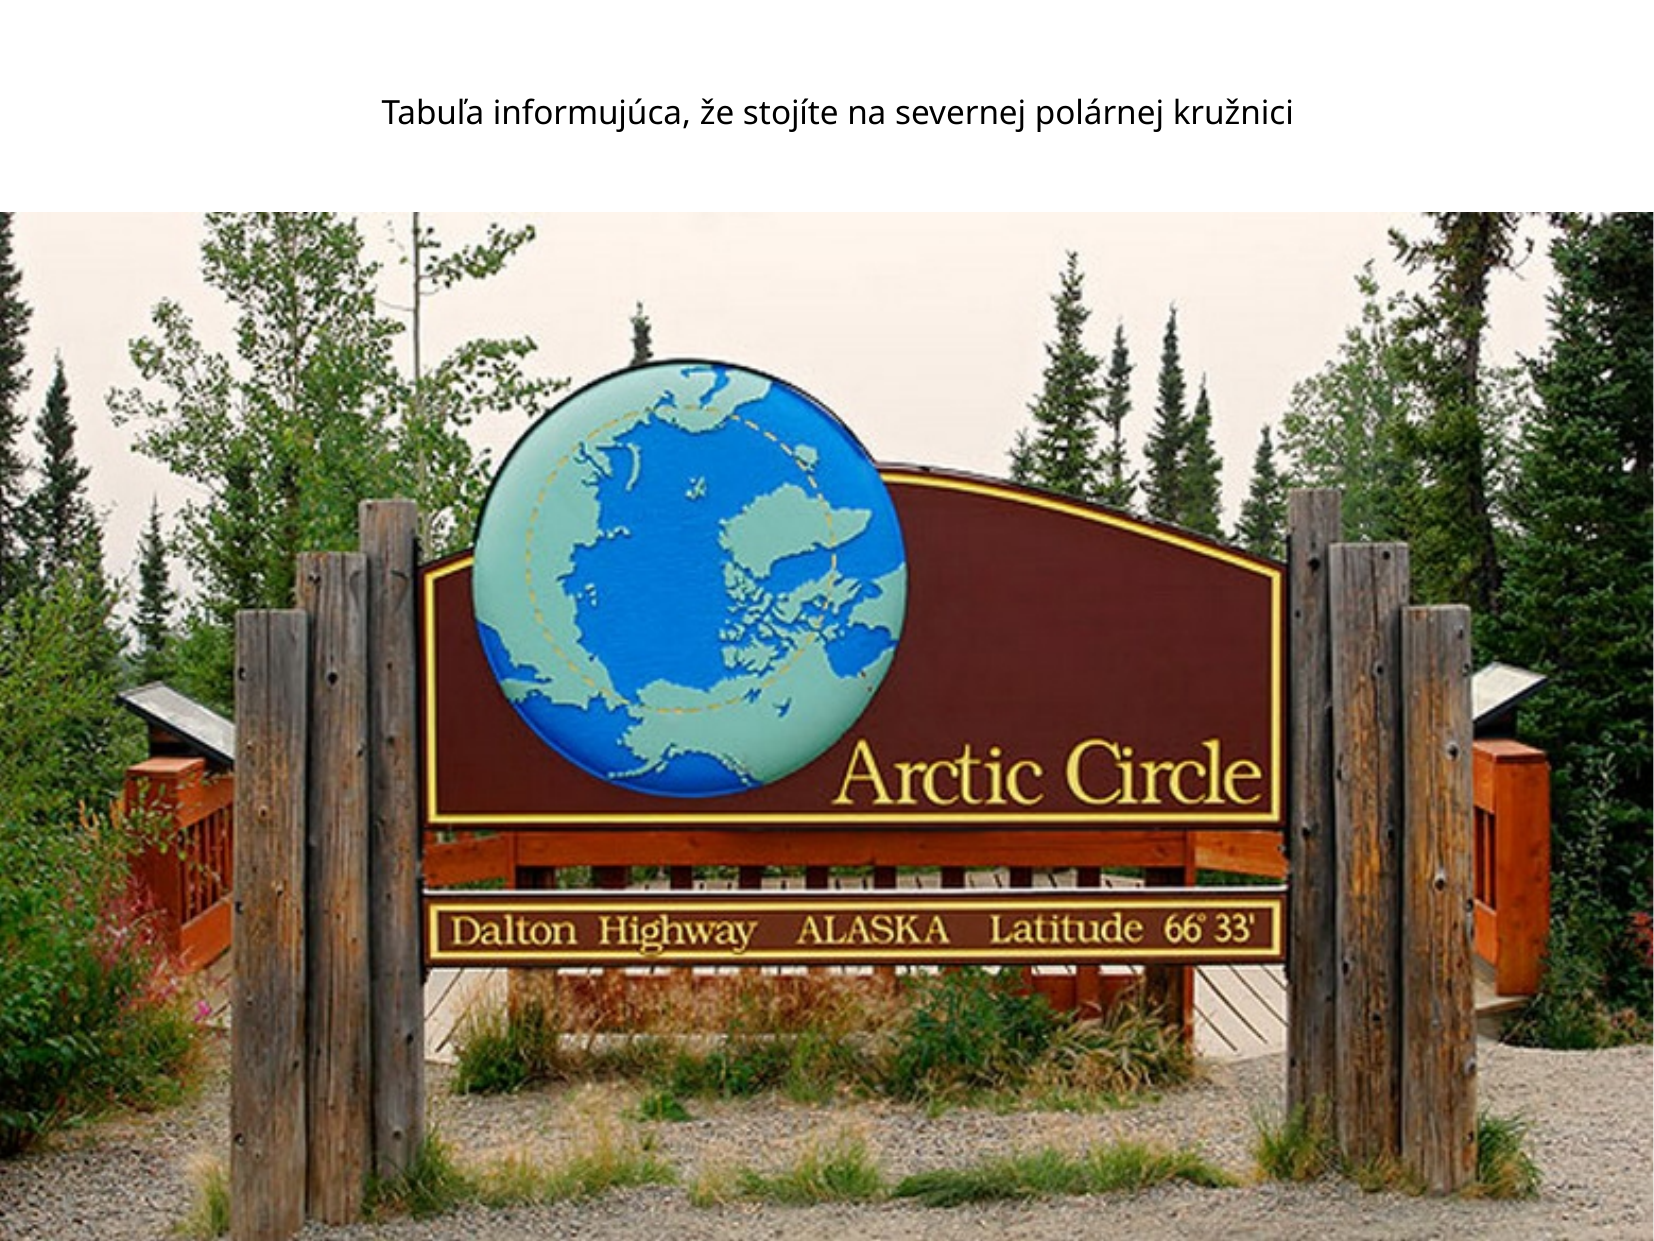

Tabuľa informujúca, že stojíte na severnej polárnej kružnici